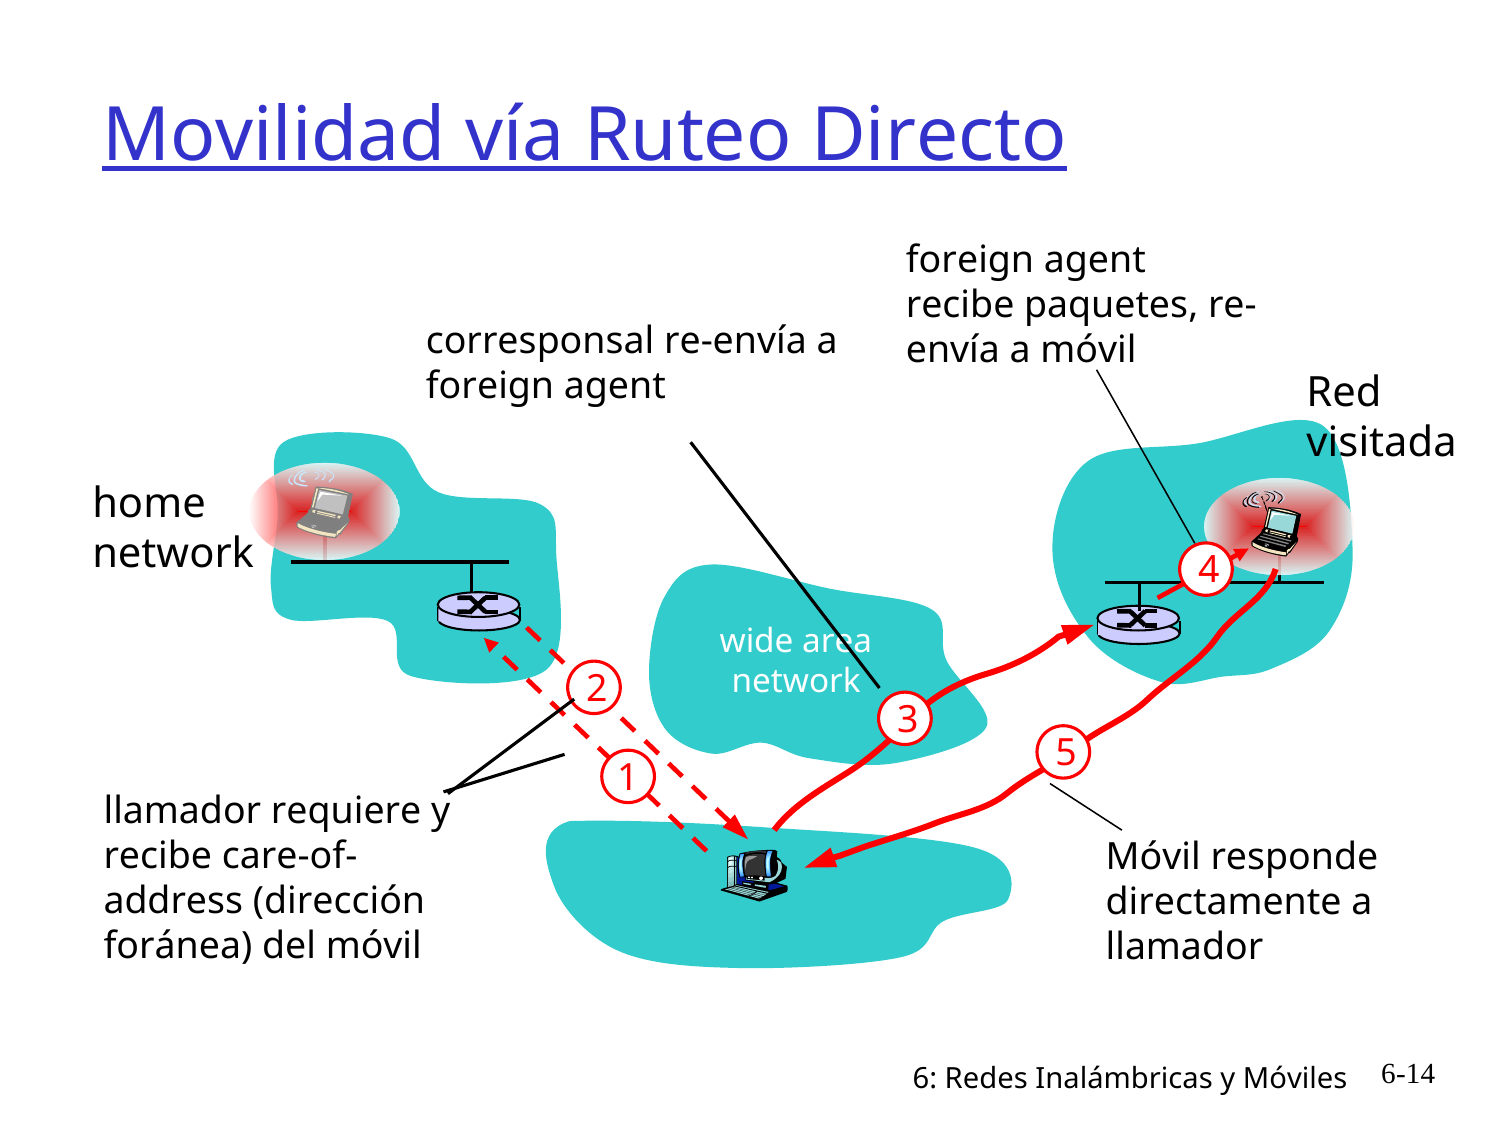

# Movilidad vía Ruteo Directo
foreign agent recibe paquetes, re-envía a móvil
corresponsal re-envía a foreign agent
Red visitada
home
network
4
wide area network
2
3
5
1
llamador requiere y recibe care-of-address (dirección foránea) del móvil
Móvil responde directamente a llamador
14